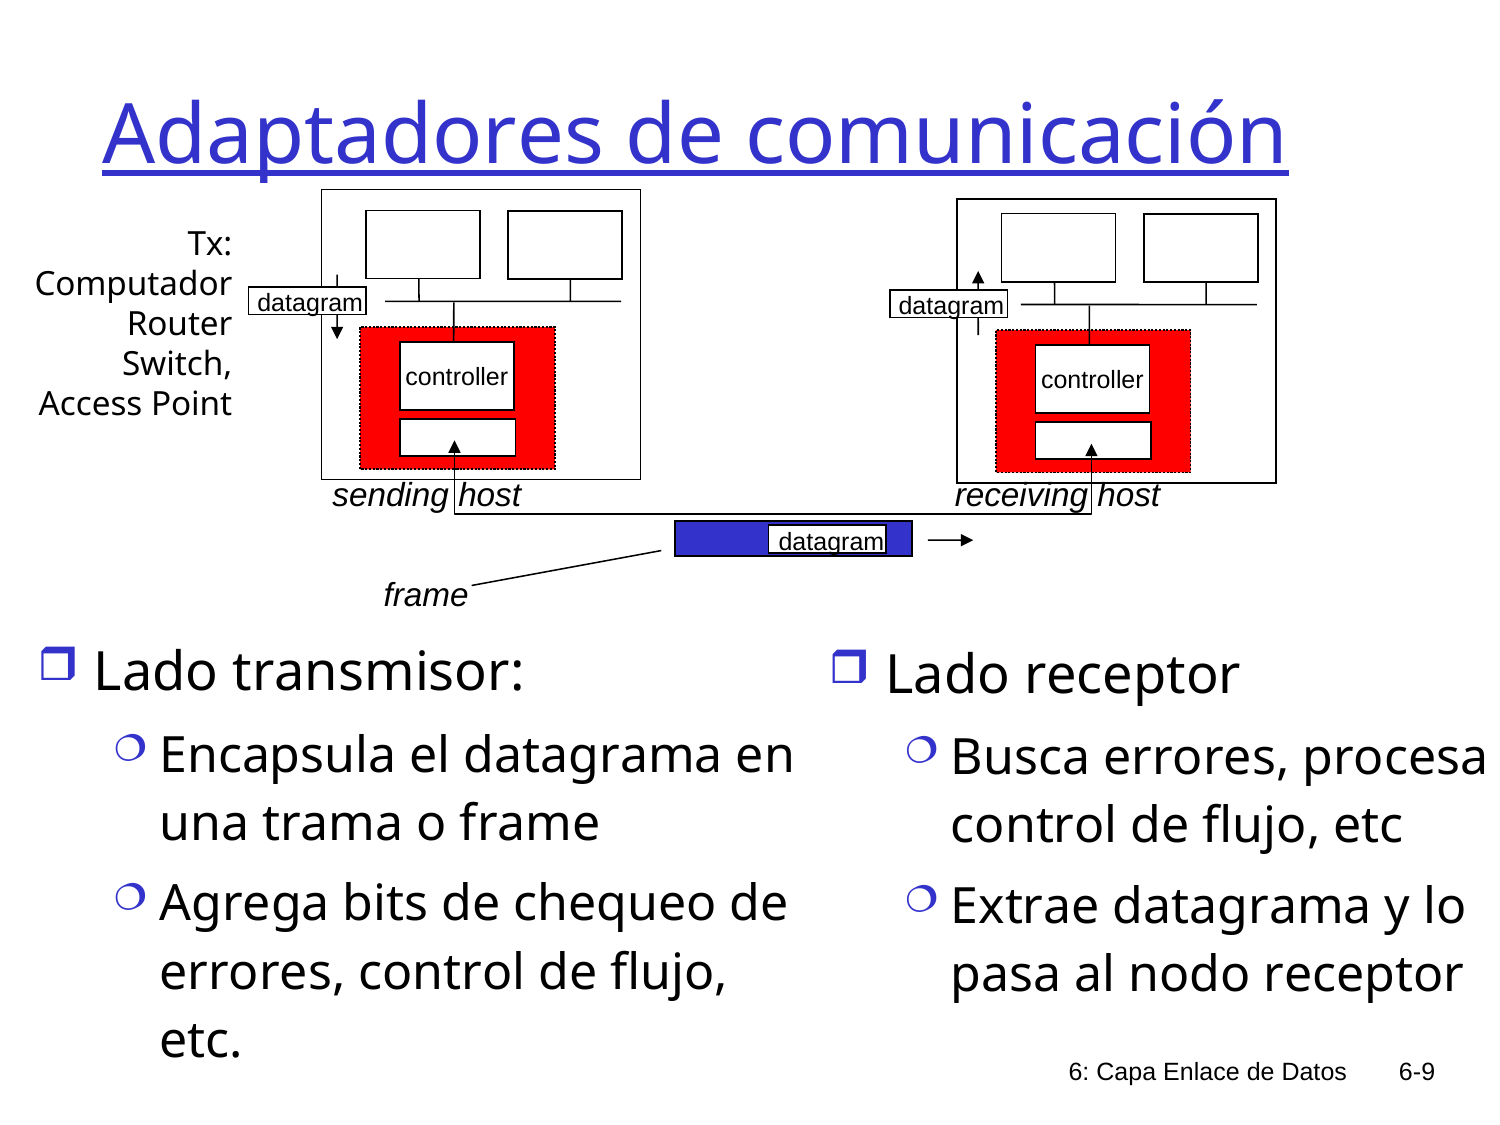

# Adaptadores de comunicación
Tx:
Computador
Router
Switch,
Access Point
datagram
datagram
controller
controller
receiving host
sending host
datagram
frame
Lado transmisor:
Encapsula el datagrama en una trama o frame
Agrega bits de chequeo de errores, control de flujo, etc.
Lado receptor
Busca errores, procesa control de flujo, etc
Extrae datagrama y lo pasa al nodo receptor
9